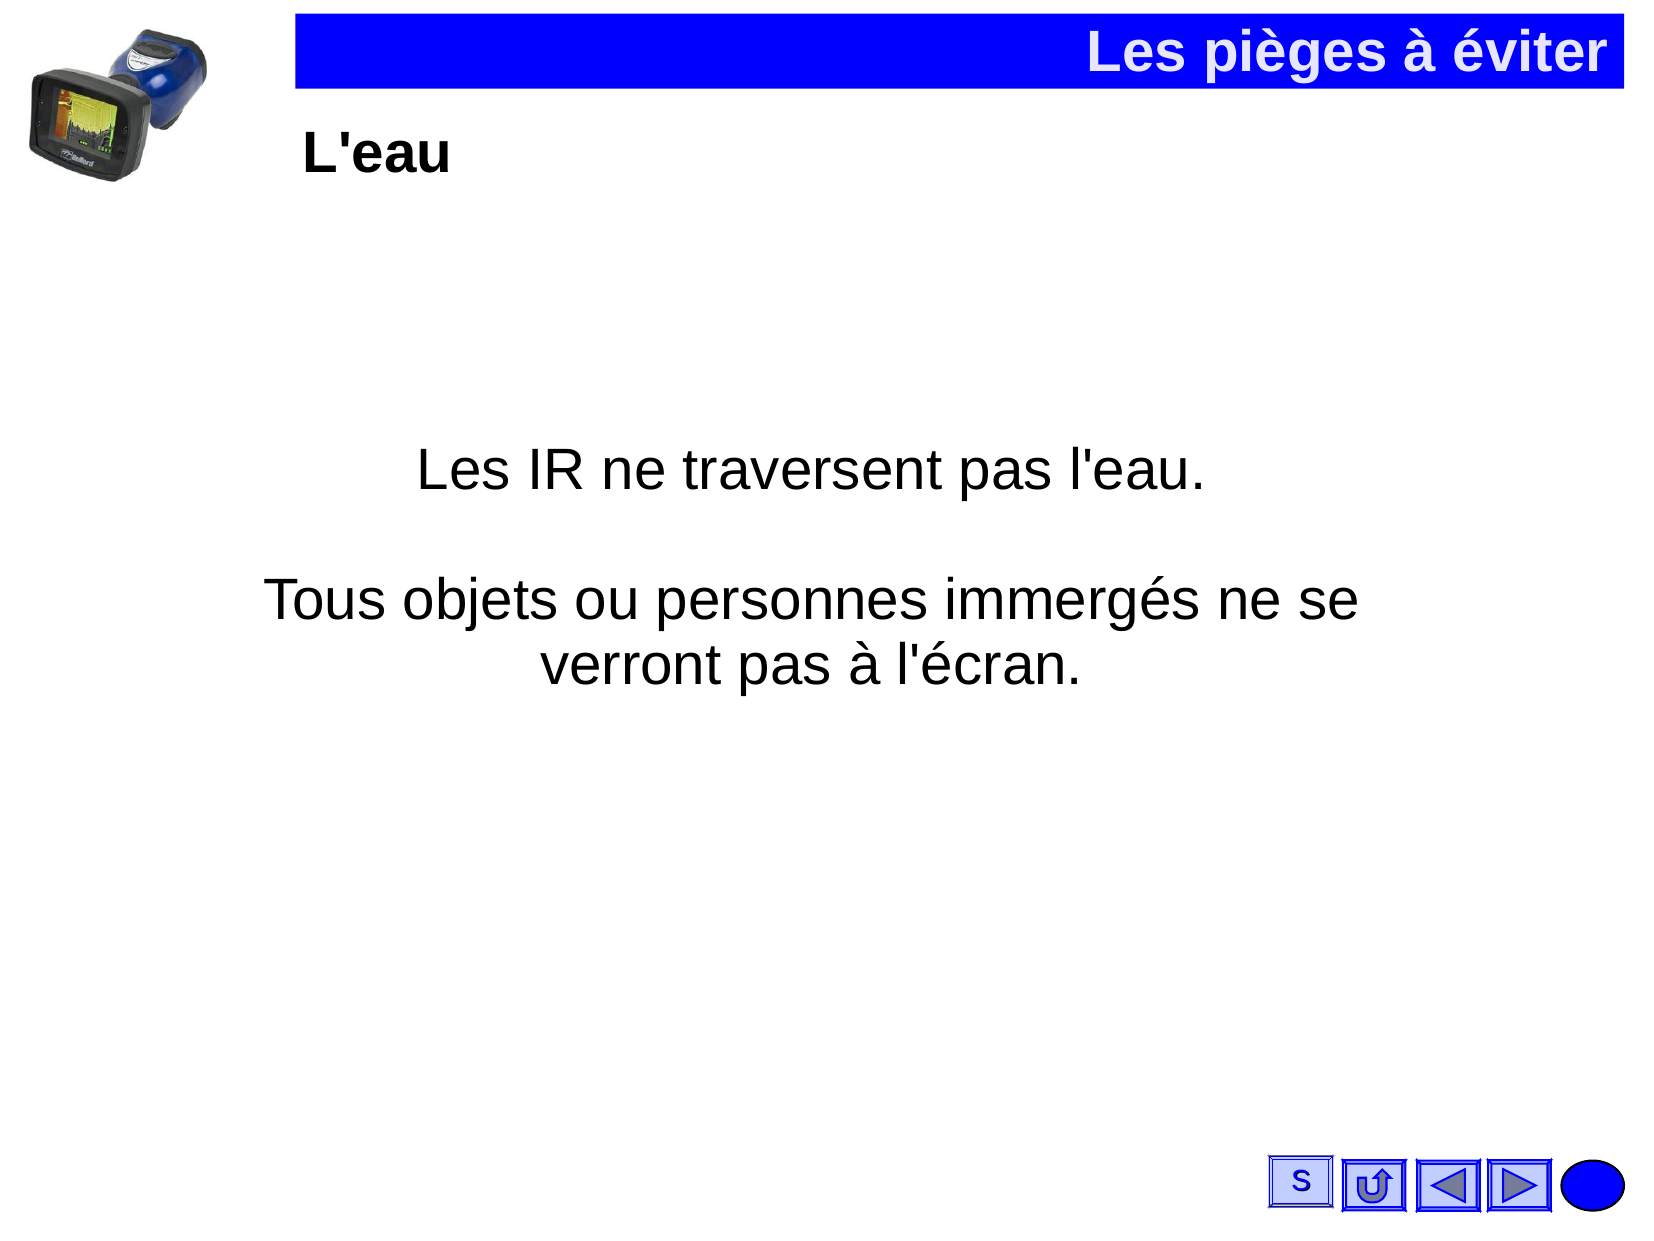

Les pièges à éviter
L'eau
Les IR ne traversent pas l'eau.
Tous objets ou personnes immergés ne se verront pas à l'écran.